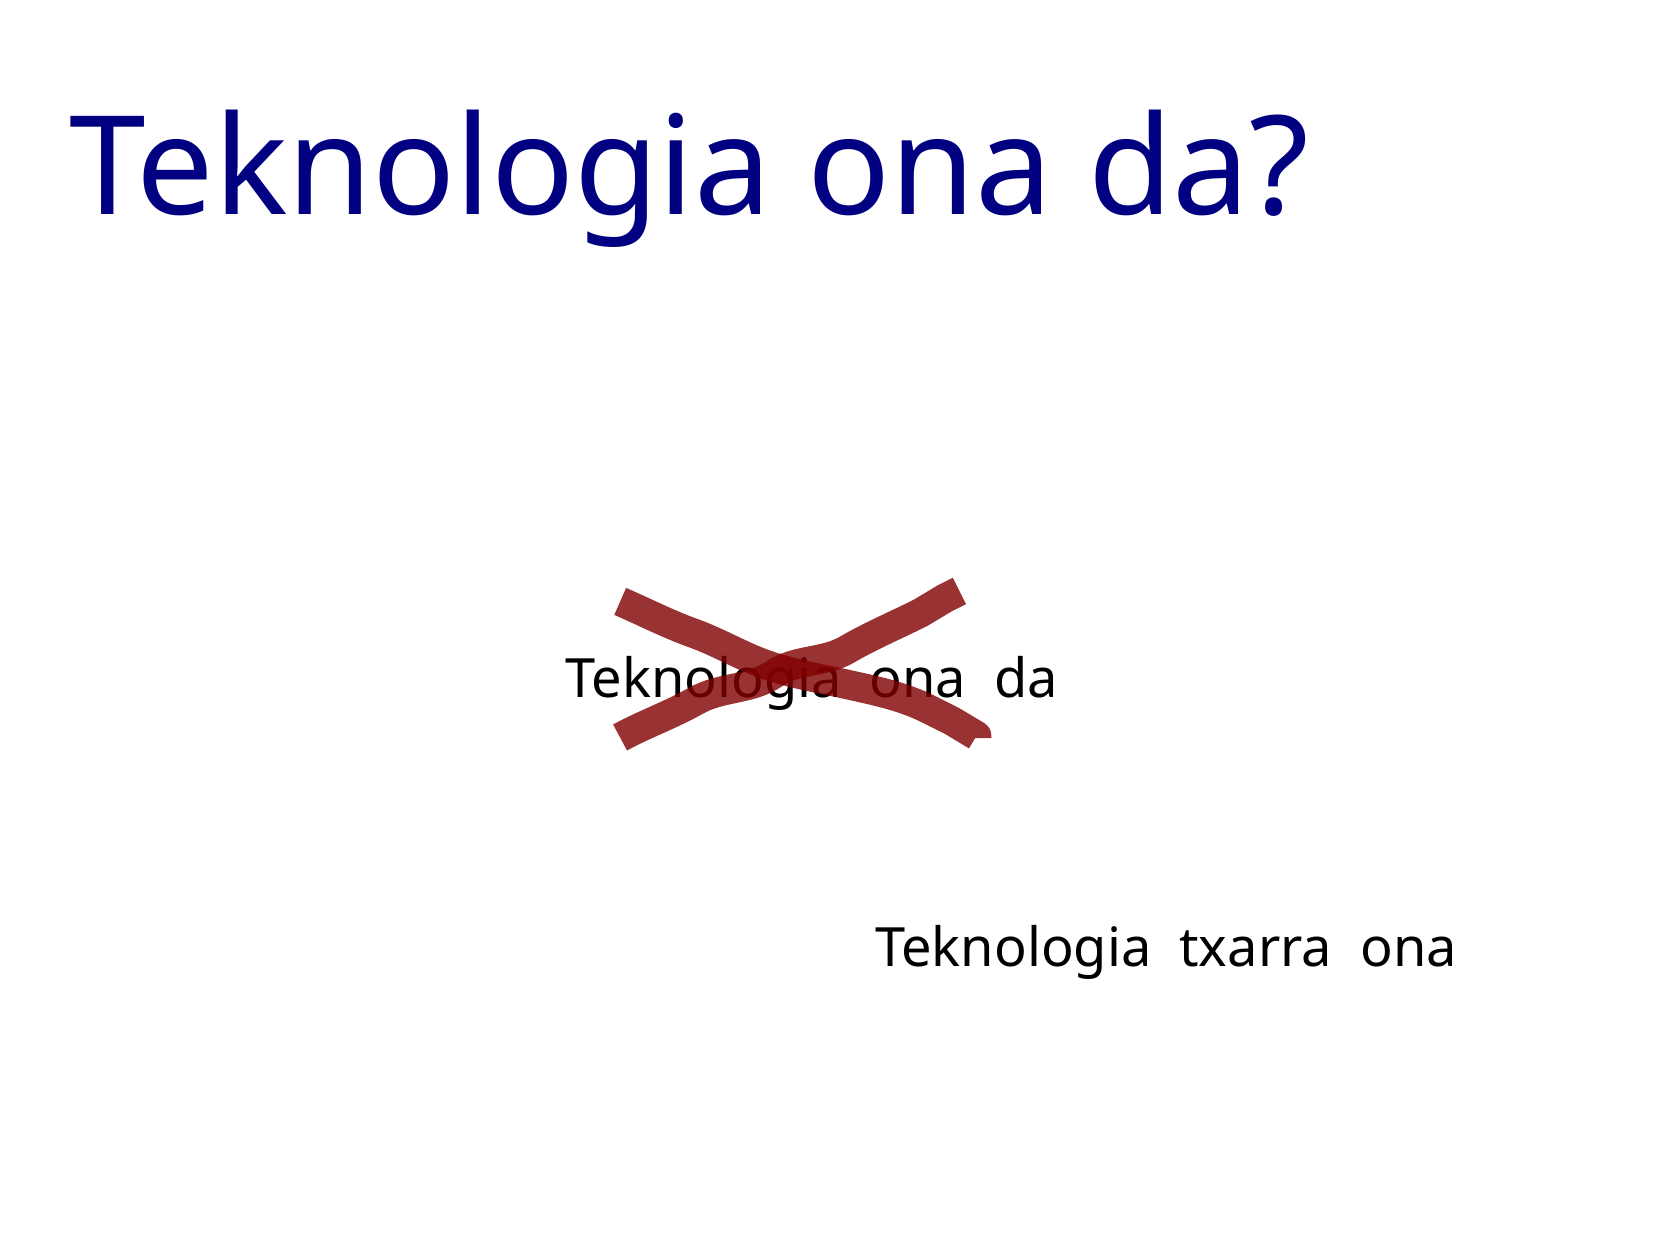

Teknologia ona da?
Teknologia ona da
Teknologia txarra ona